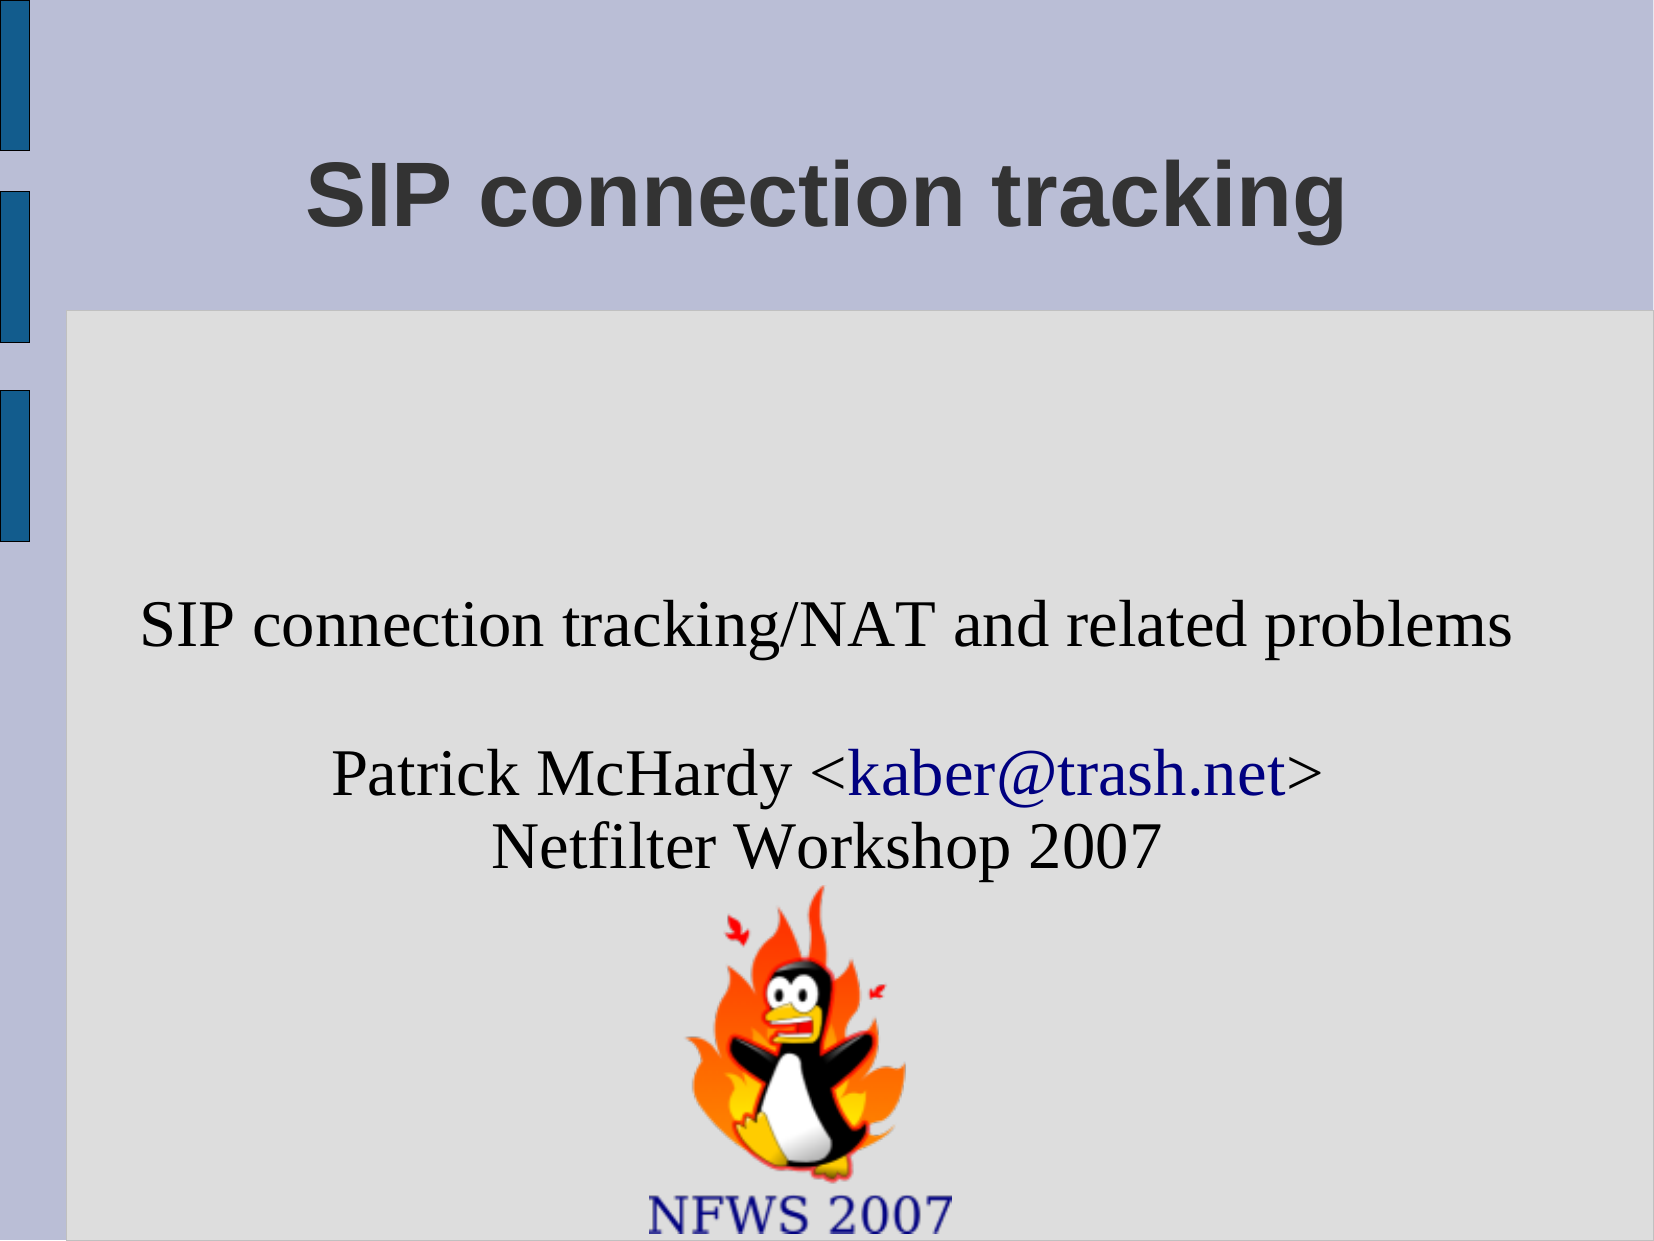

# SIP connection tracking
SIP connection tracking/NAT and related problems
Patrick McHardy <kaber@trash.net>
Netfilter Workshop 2007